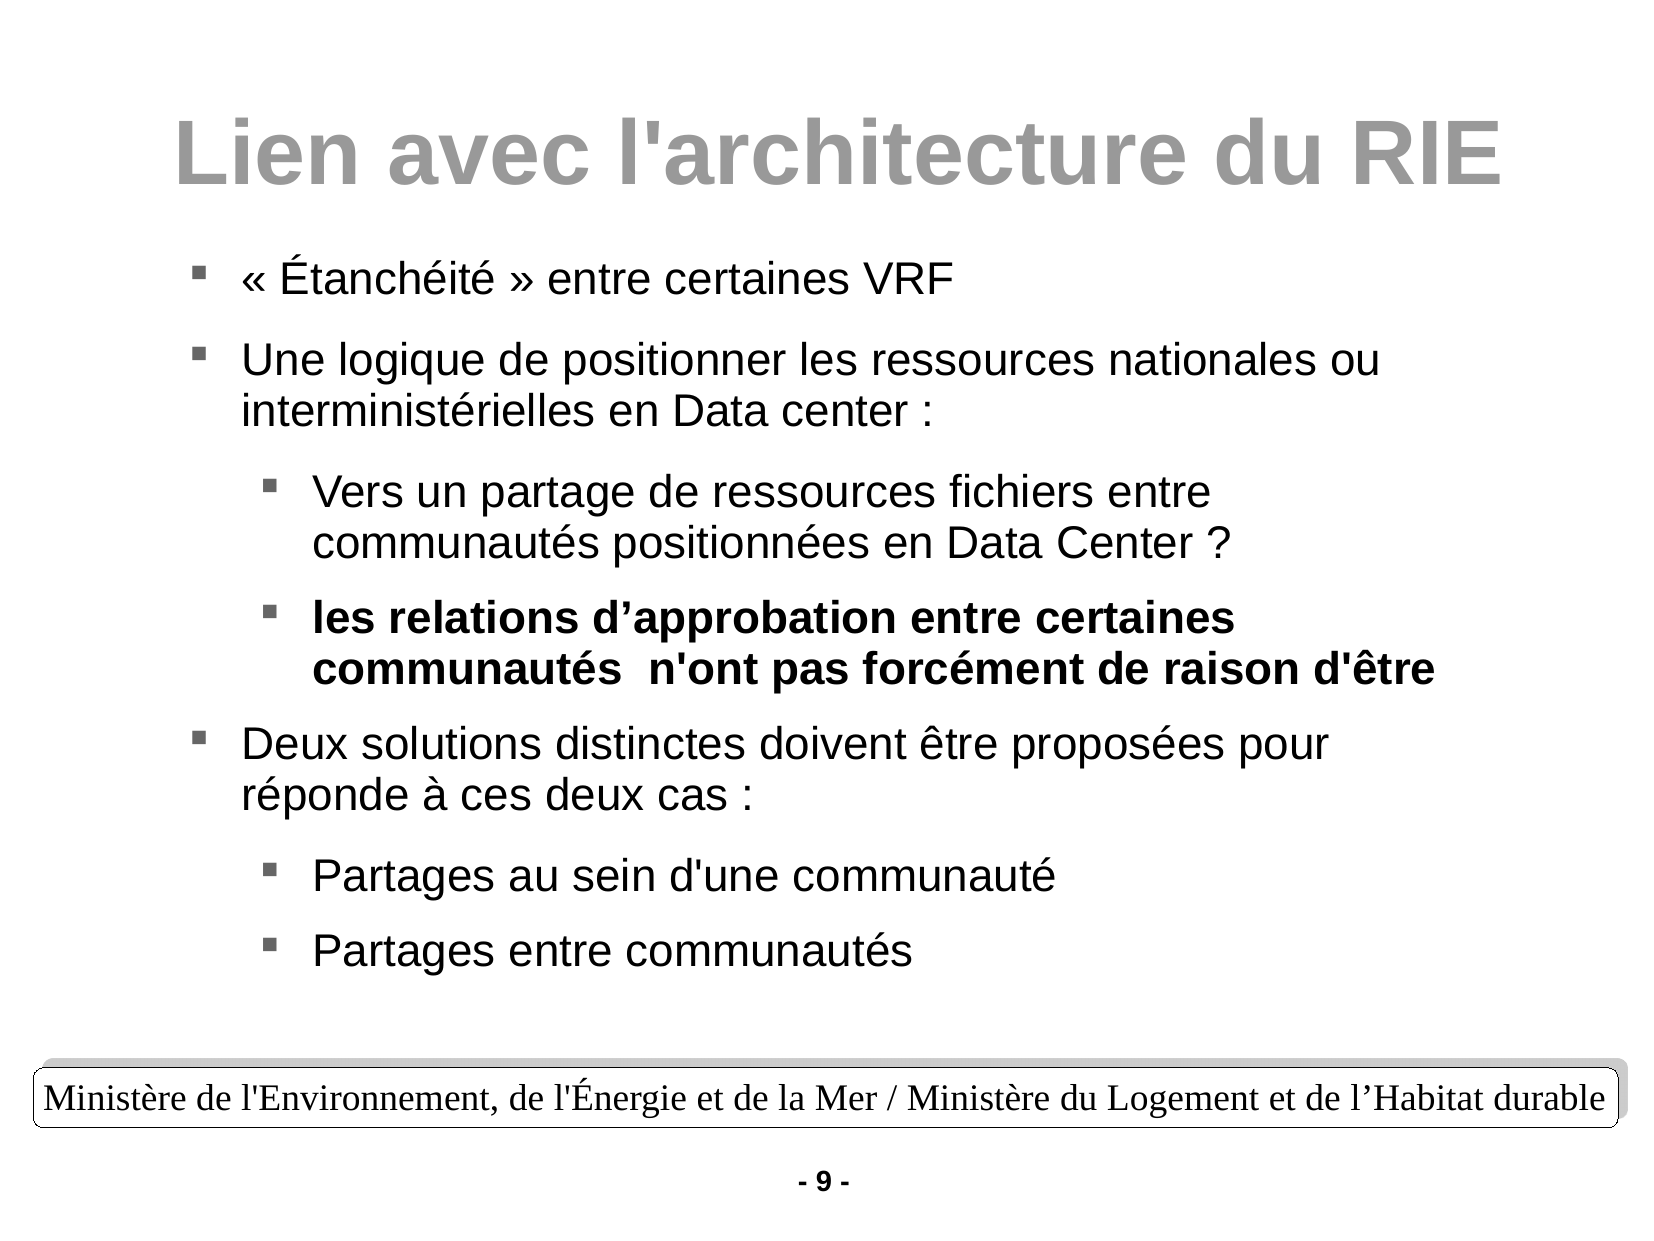

# Lien avec l'architecture du RIE
« Étanchéité » entre certaines VRF
Une logique de positionner les ressources nationales ou interministérielles en Data center :
Vers un partage de ressources fichiers entre communautés positionnées en Data Center ?
les relations d’approbation entre certaines communautés  n'ont pas forcément de raison d'être
Deux solutions distinctes doivent être proposées pour réponde à ces deux cas :
Partages au sein d'une communauté
Partages entre communautés